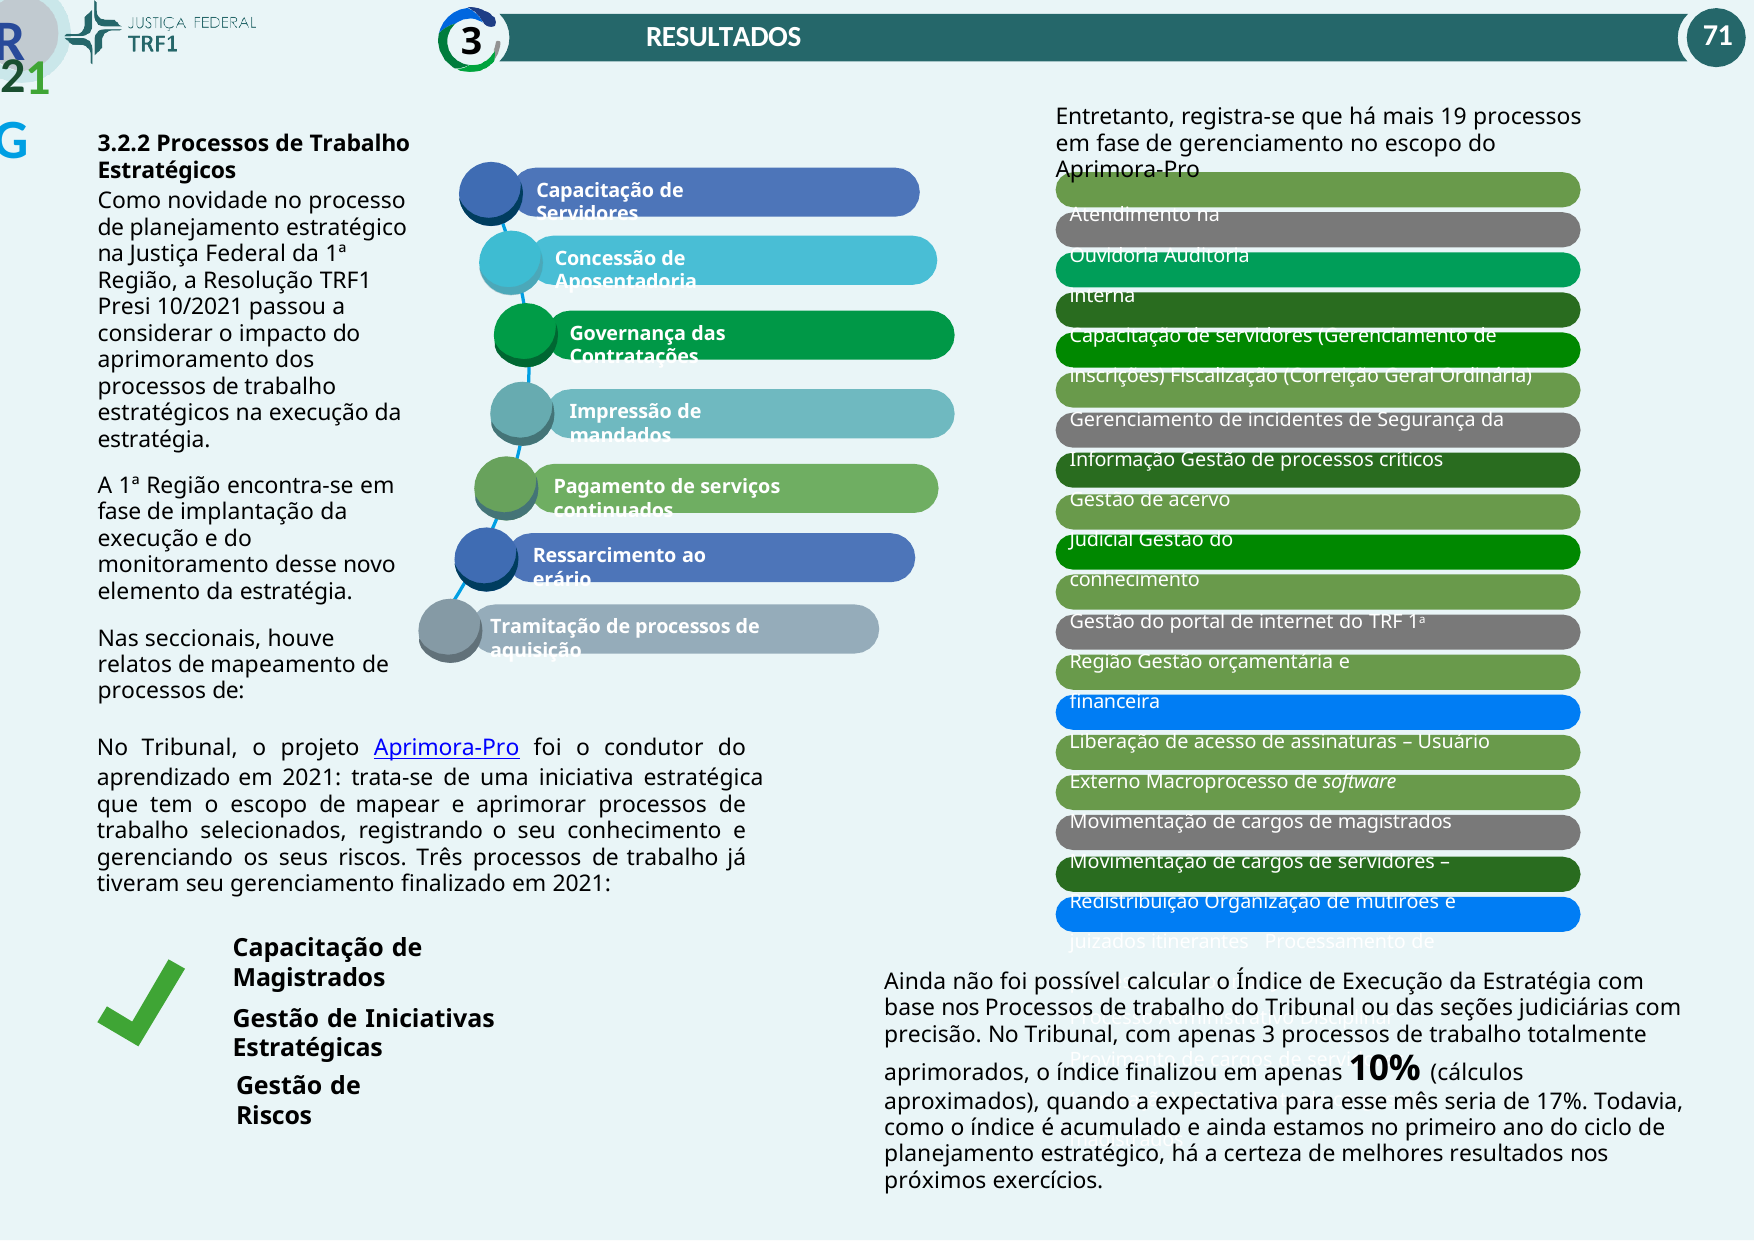

RG
71
3
21
RESULTADOS
Entretanto, registra-se que há mais 19 processos em fase de gerenciamento no escopo do Aprimora-Pro
Atendimento na Ouvidoria Auditoria interna
Capacitação de servidores (Gerenciamento de inscrições) Fiscalização (Correição Geral Ordinária)
Gerenciamento de incidentes de Segurança da Informação Gestão de processos críticos
Gestão de acervo Judicial Gestão do conhecimento
Gestão do portal de internet do TRF 1a Região Gestão orçamentária e financeira
Liberação de acesso de assinaturas – Usuário Externo Macroprocesso de software
Movimentação de cargos de magistrados Movimentação de cargos de servidores – Redistribuição Organização de mutirões e juizados itinerantes Processamento de processos físicos no PJe
Processo Administrativo Disciplinar
Provimento de cargos de servidores (nomeação) Provimento de cargos de magistrados
3.2.2 Processos de Trabalho Estratégicos
Capacitação de Servidores
Como novidade no processo de planejamento estratégico na Justiça Federal da 1ª Região, a Resolução TRF1 Presi 10/2021 passou a considerar o impacto do aprimoramento dos processos de trabalho estratégicos na execução da estratégia.
A 1ª Região encontra-se em fase de implantação da execução e do monitoramento desse novo elemento da estratégia.
Nas seccionais, houve relatos de mapeamento de processos de:
Concessão de Aposentadoria
Governança das Contratações
Impressão de mandados
Pagamento de serviços continuados
Ressarcimento ao erário
Tramitação de processos de aquisição
No Tribunal, o projeto Aprimora-Pro foi o condutor do aprendizado em 2021: trata-se de uma iniciativa estratégica que tem o escopo de mapear e aprimorar processos de trabalho selecionados, registrando o seu conhecimento e gerenciando os seus riscos. Três processos de trabalho já tiveram seu gerenciamento finalizado em 2021:
Capacitação de Magistrados
Ainda não foi possível calcular o Índice de Execução da Estratégia com base nos Processos de trabalho do Tribunal ou das seções judiciárias com precisão. No Tribunal, com apenas 3 processos de trabalho totalmente aprimorados, o índice finalizou em apenas 10% (cálculos aproximados), quando a expectativa para esse mês seria de 17%. Todavia, como o índice é acumulado e ainda estamos no primeiro ano do ciclo de planejamento estratégico, há a certeza de melhores resultados nos próximos exercícios.
Gestão de Iniciativas Estratégicas
Gestão de Riscos